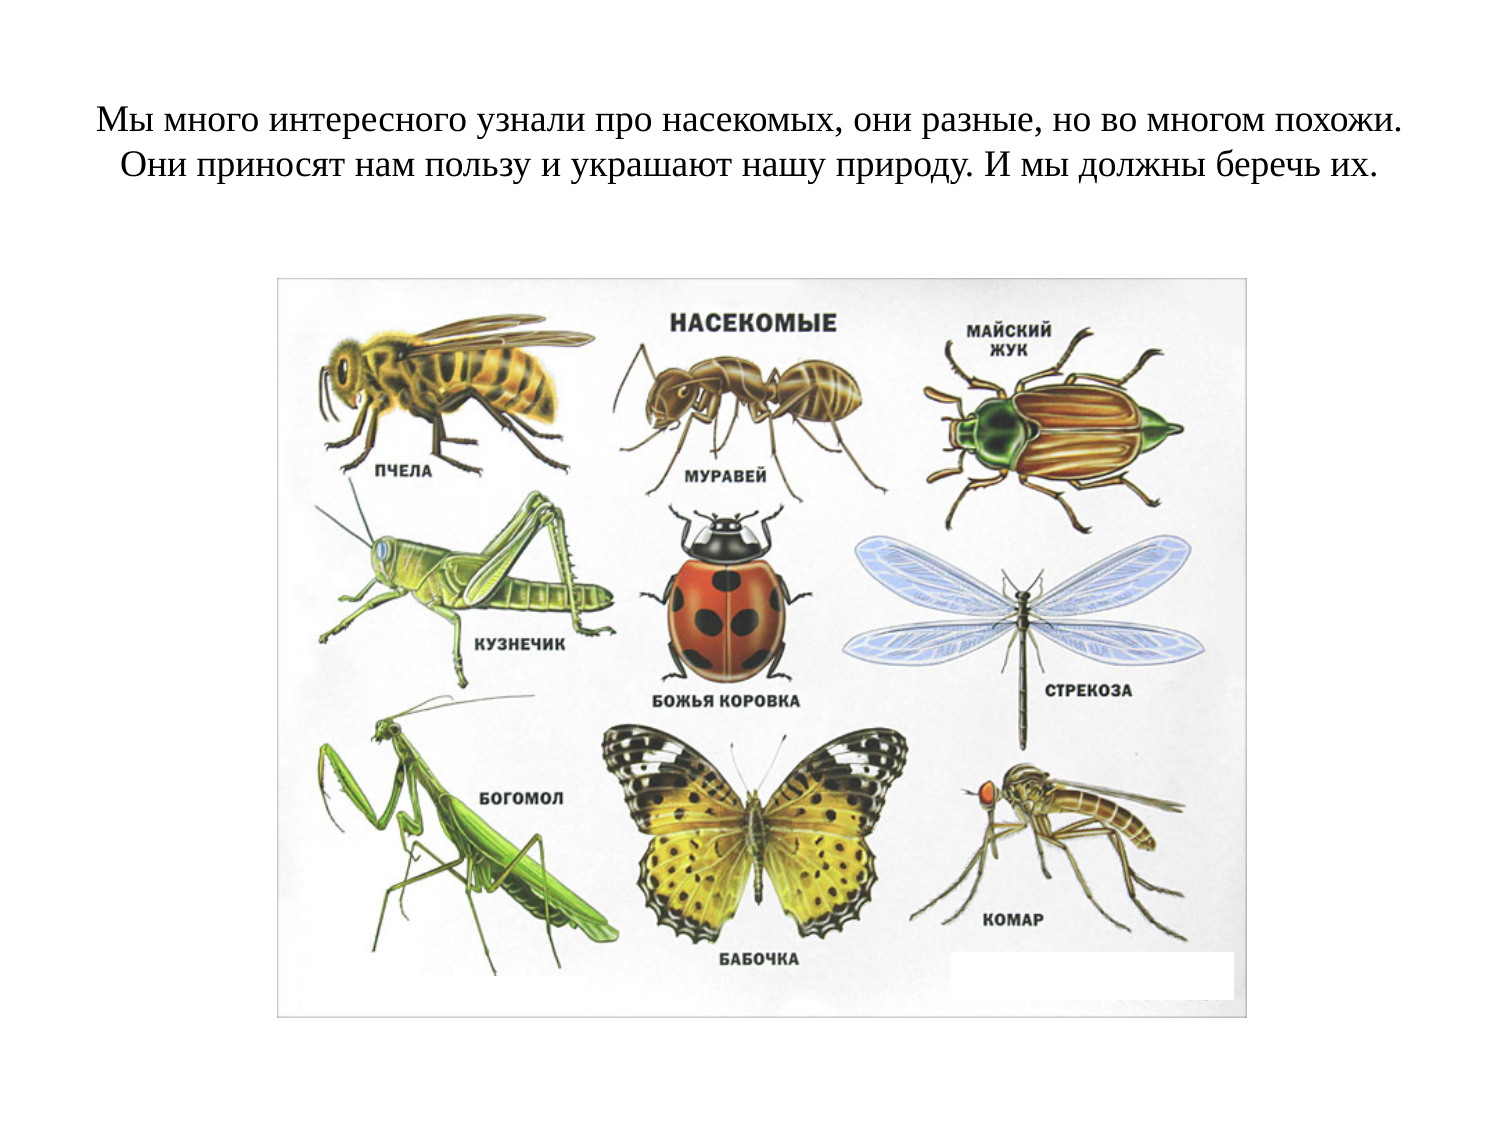

# Мы много интересного узнали про насекомых, они разные, но во многом похожи. Они приносят нам пользу и украшают нашу природу. И мы должны беречь их.